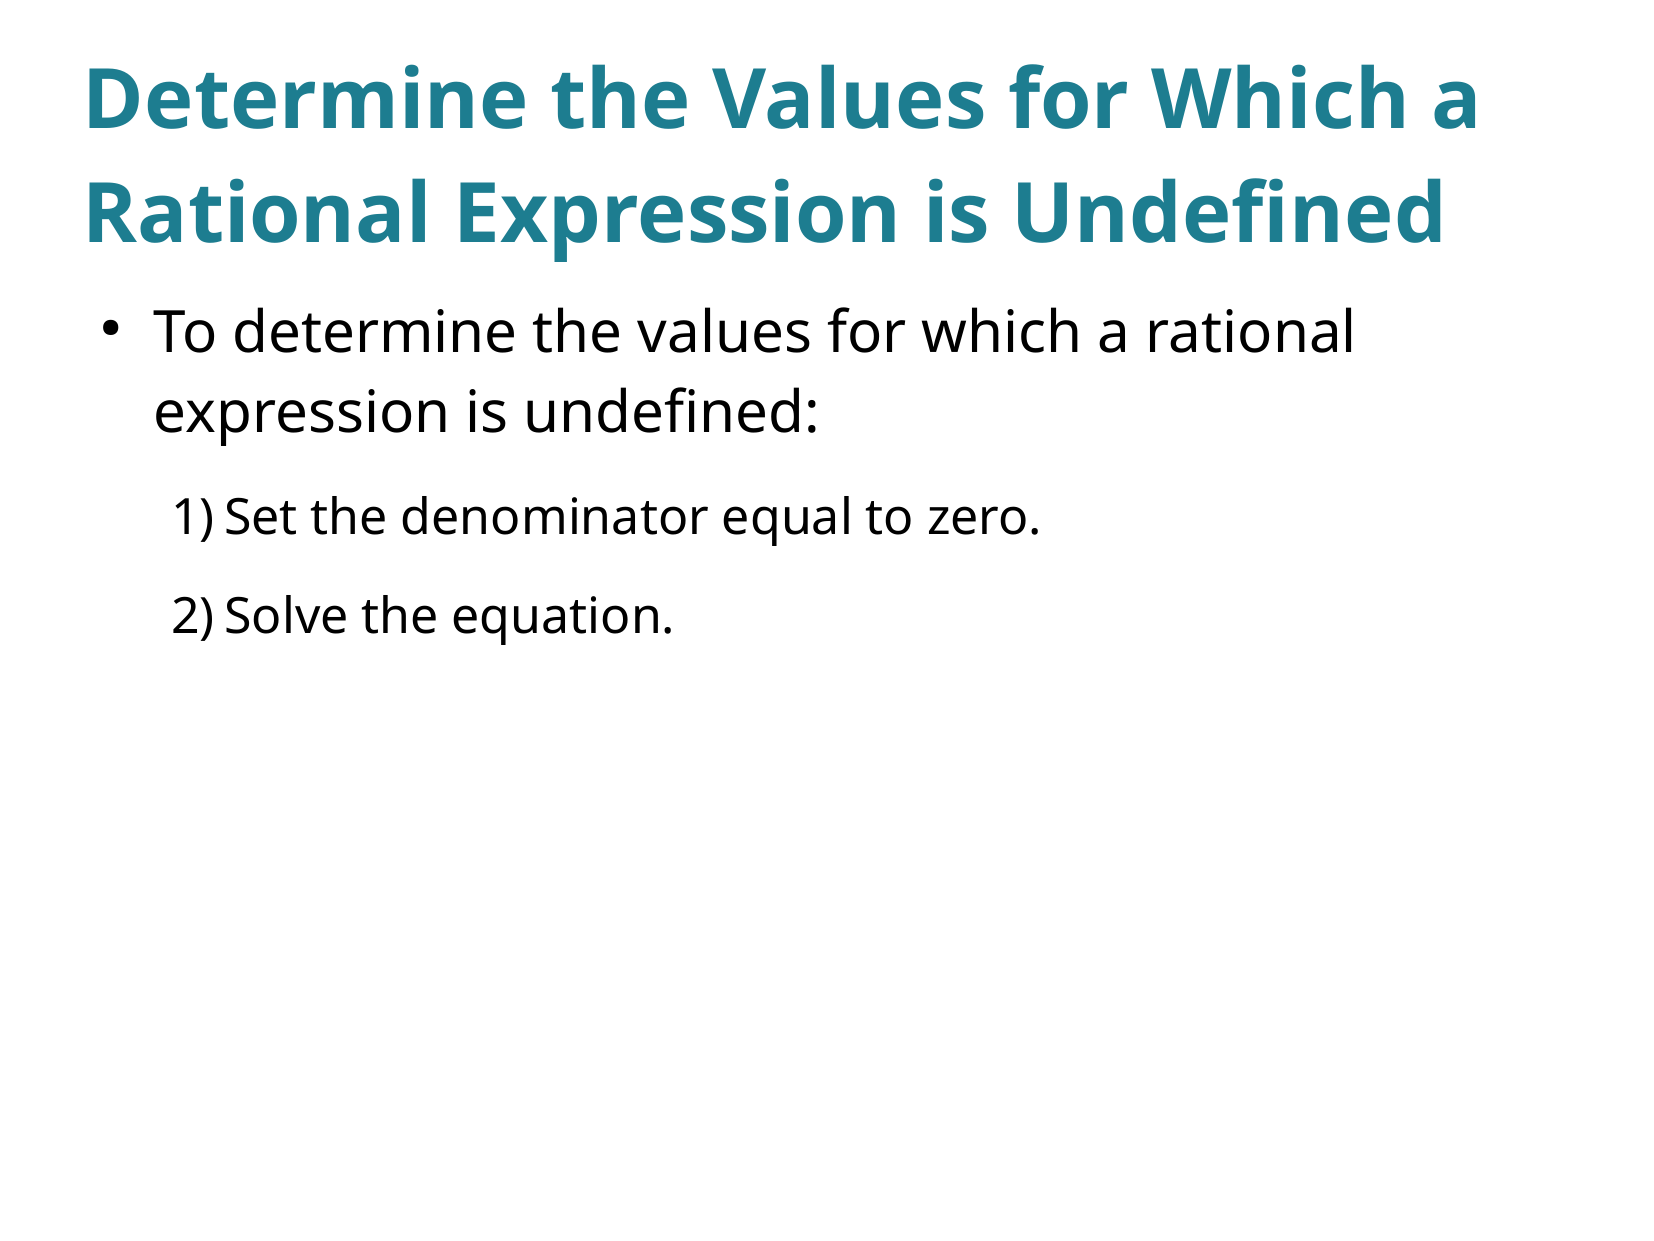

# Determine the Values for Which a Rational Expression is Undefined
To determine the values for which a rational expression is undefined:
Set the denominator equal to zero.
Solve the equation.